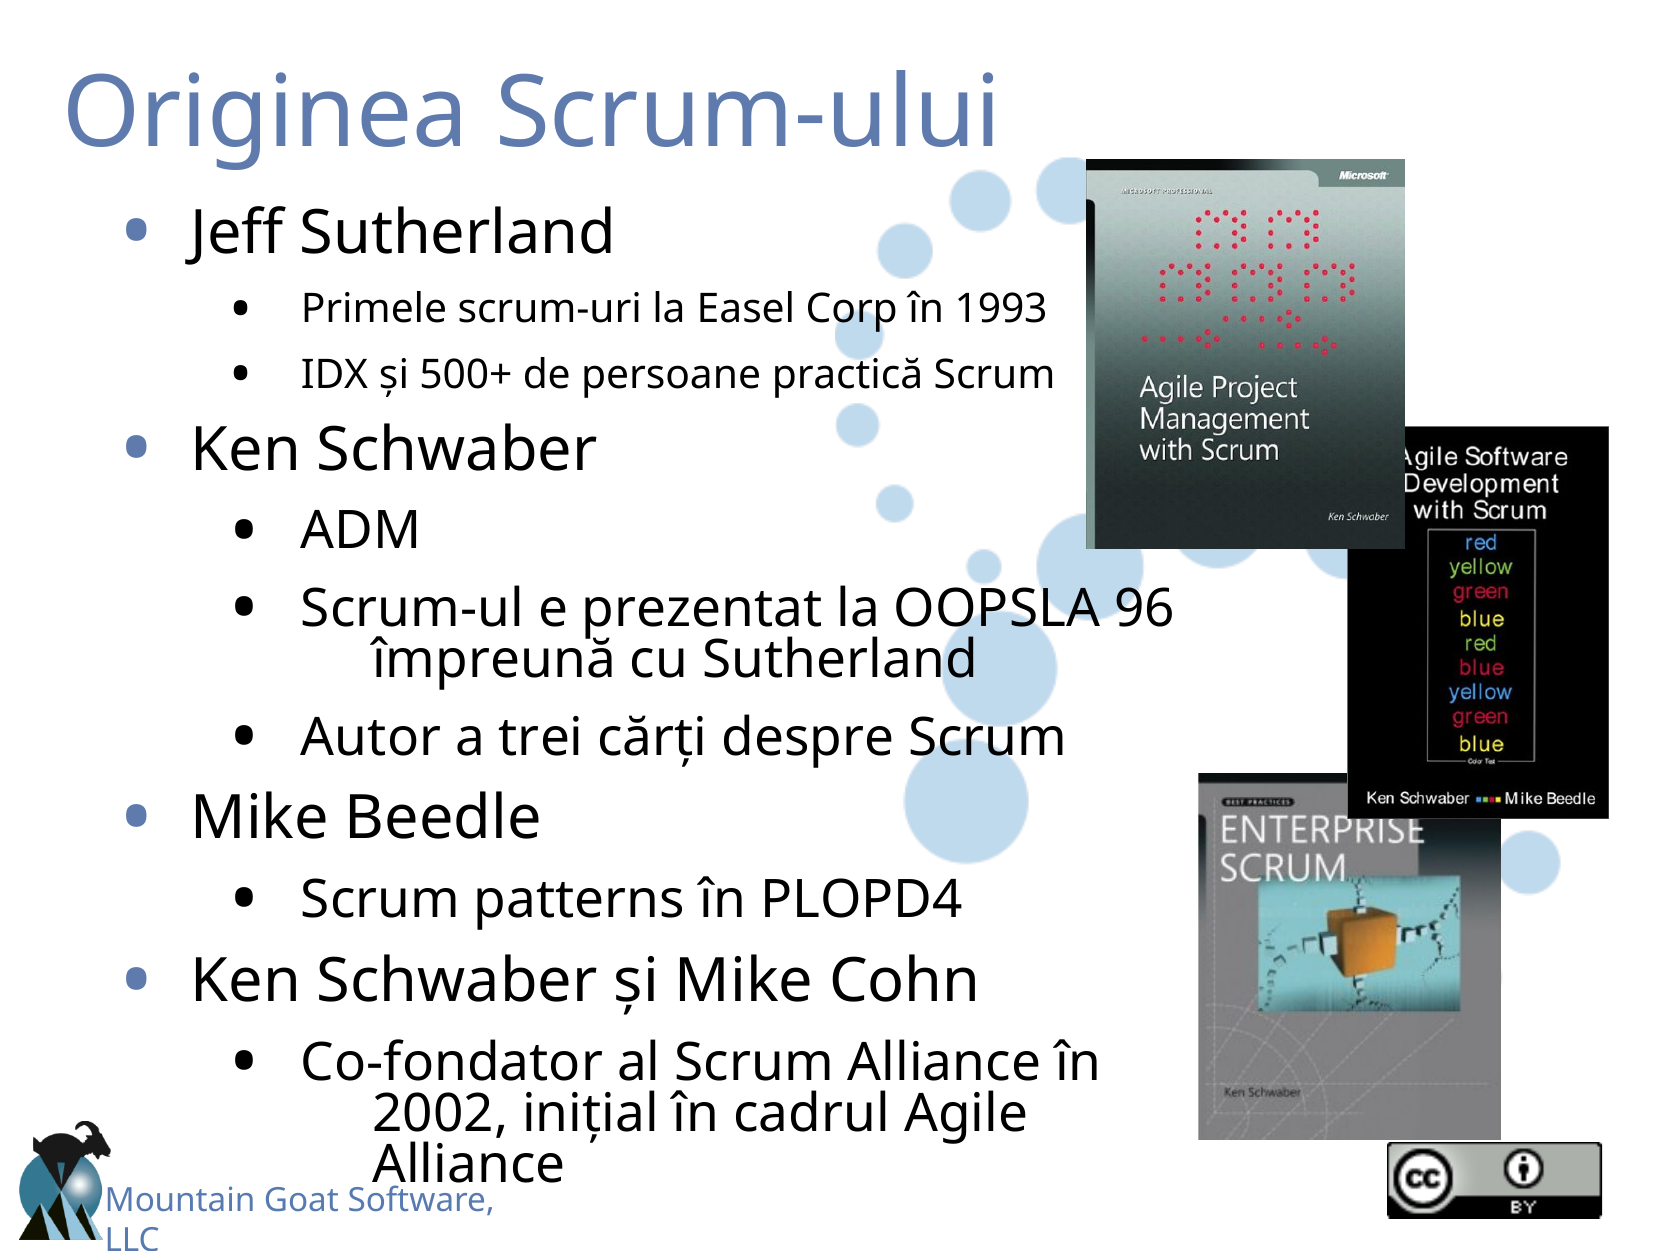

# Originea Scrum-ului
Jeff Sutherland
Primele scrum-uri la Easel Corp în 1993
IDX și 500+ de persoane practică Scrum
Ken Schwaber
ADM
Scrum-ul e prezentat la OOPSLA 96 împreună cu Sutherland
Autor a trei cărți despre Scrum
Mike Beedle
Scrum patterns în PLOPD4
Ken Schwaber și Mike Cohn
Co-fondator al Scrum Alliance în 2002, inițial în cadrul Agile Alliance